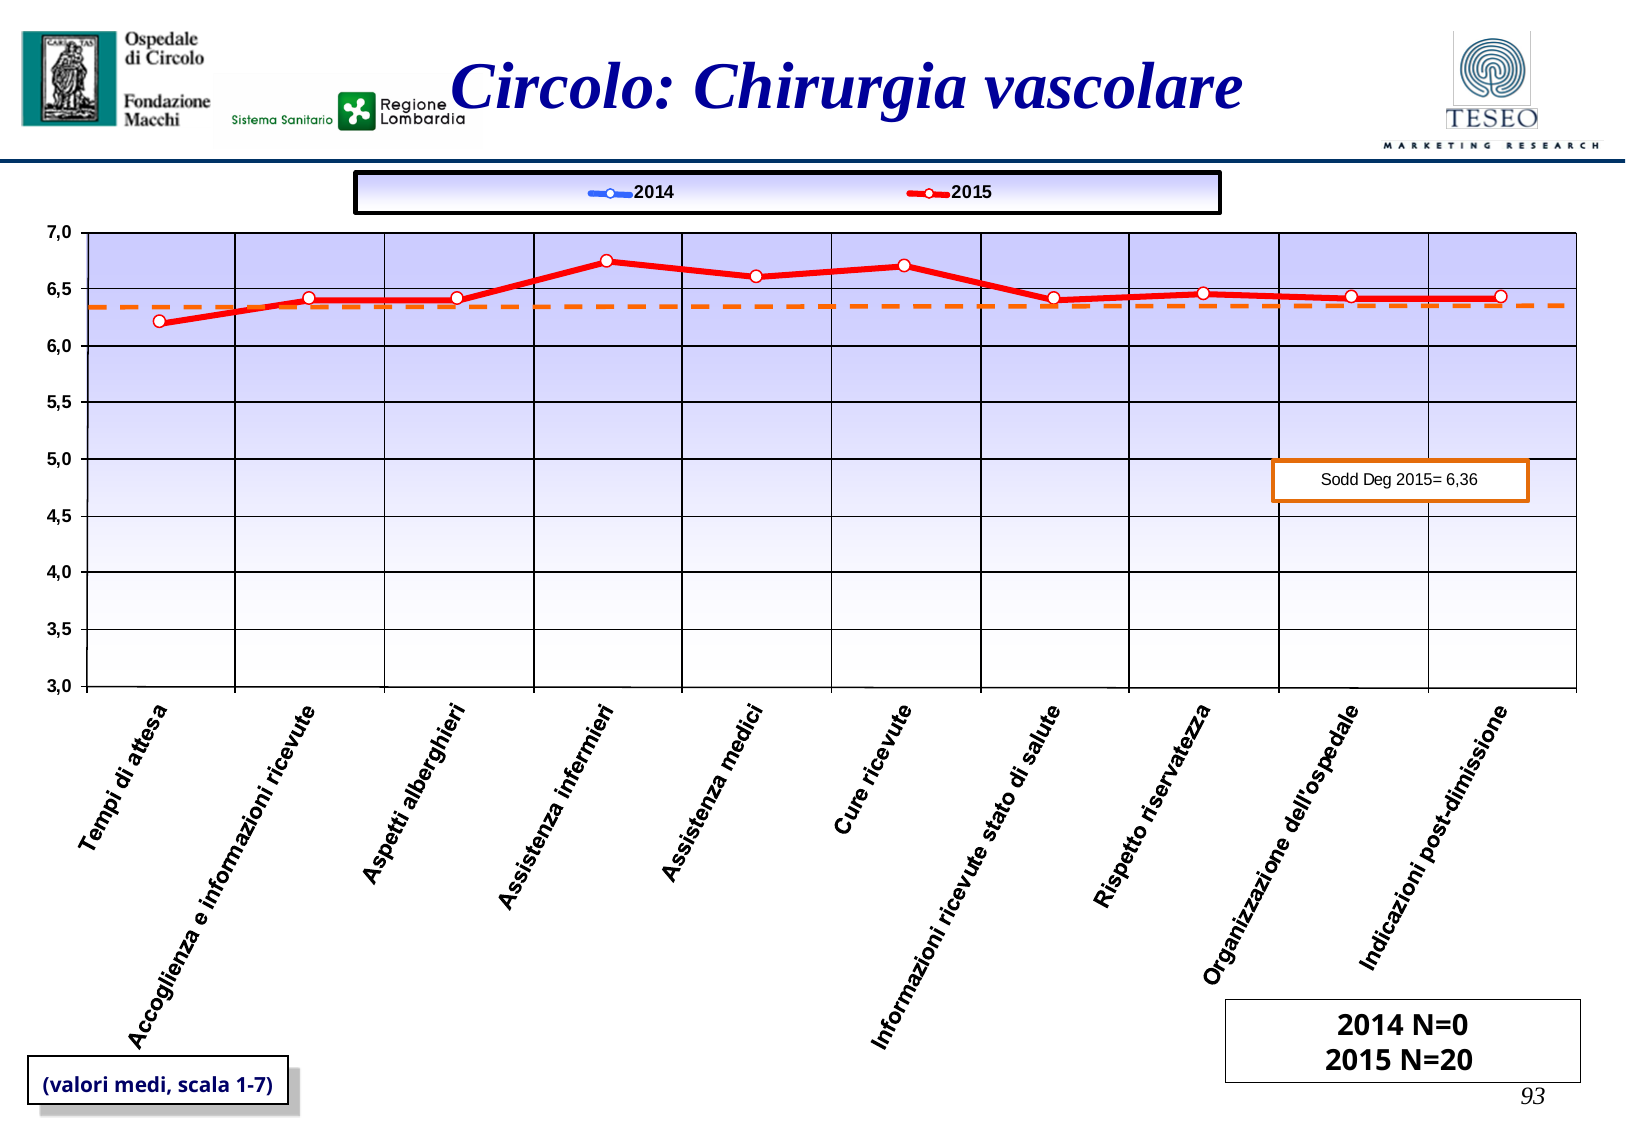

Circolo: Chirurgia vascolare
2014 N=0
2015 N=20
(valori medi, scala 1-7)